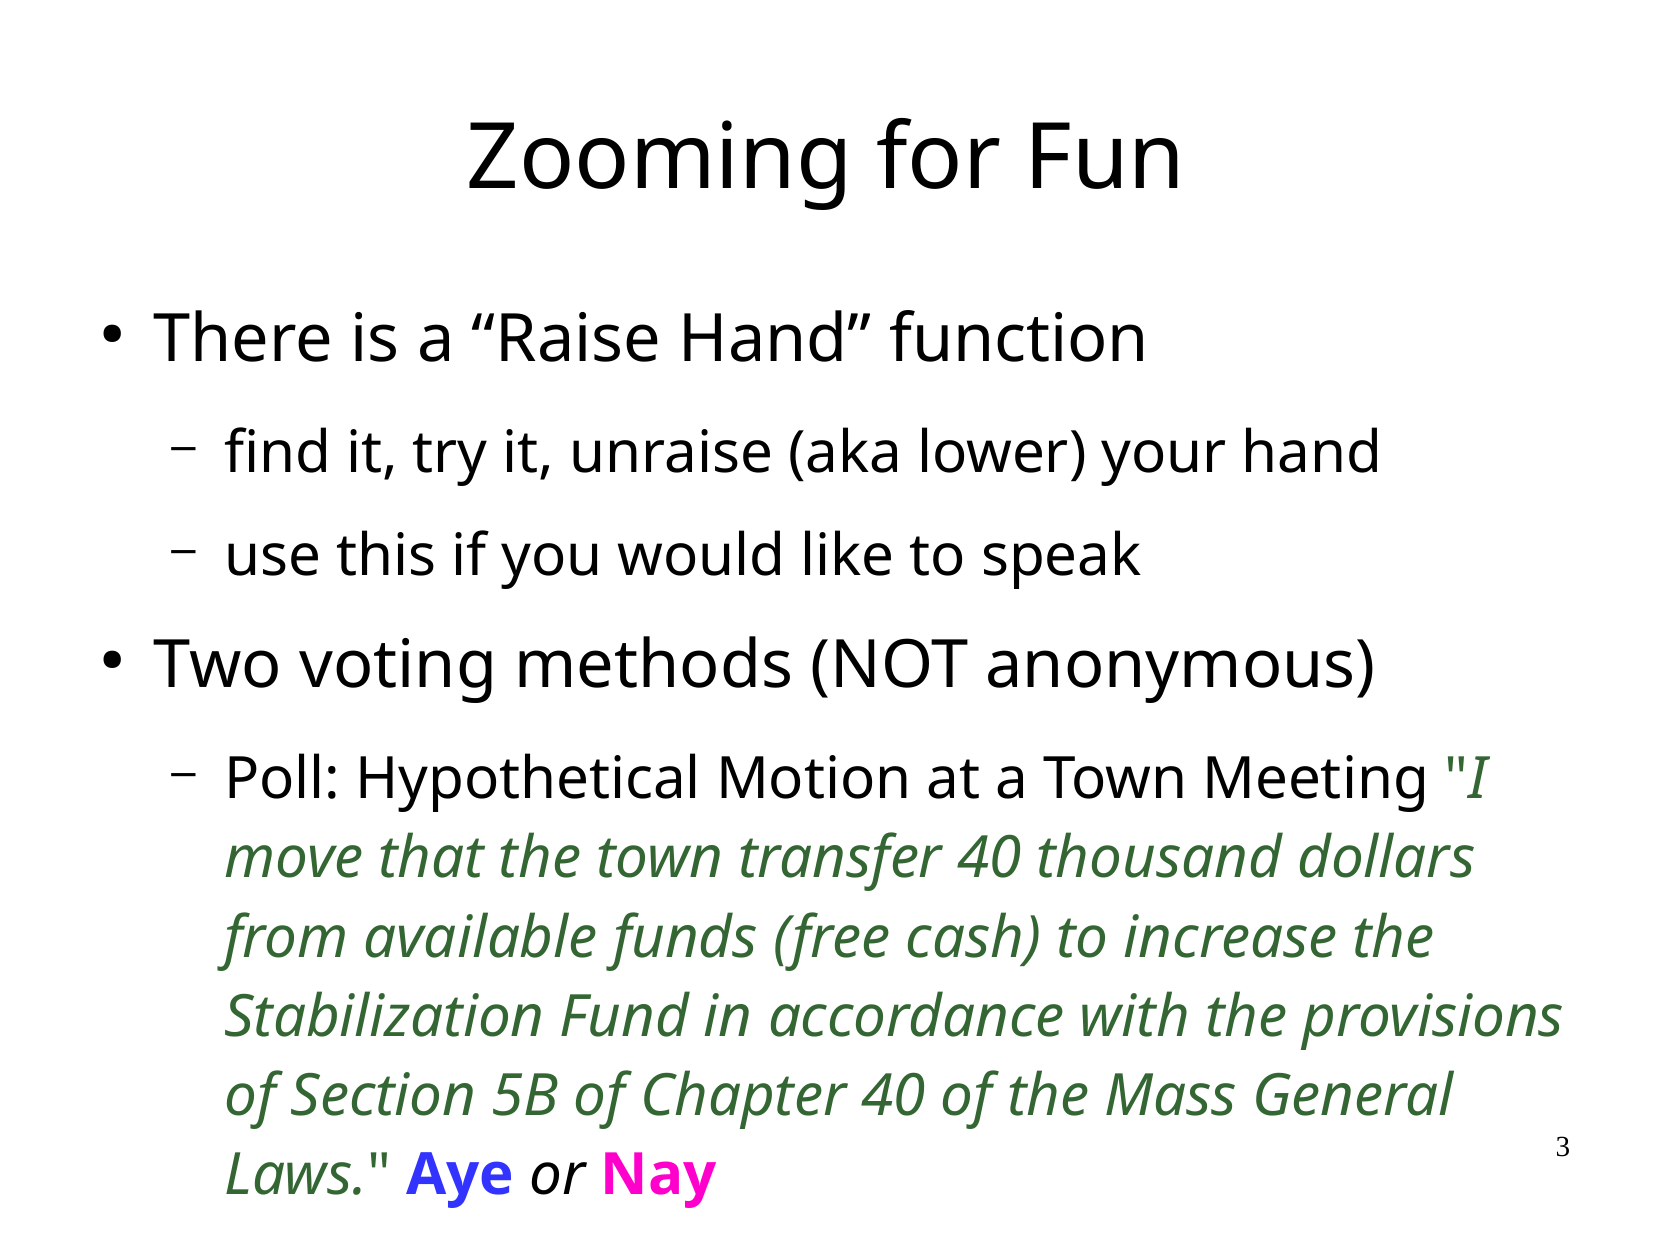

# Zooming for Fun
There is a “Raise Hand” function
find it, try it, unraise (aka lower) your hand
use this if you would like to speak
Two voting methods (NOT anonymous)
Poll: Hypothetical Motion at a Town Meeting "I move that the town transfer 40 thousand dollars from available funds (free cash) to increase the Stabilization Fund in accordance with the provisions of Section 5B of Chapter 40 of the Mass General Laws." Aye or Nay
Yes or No
3